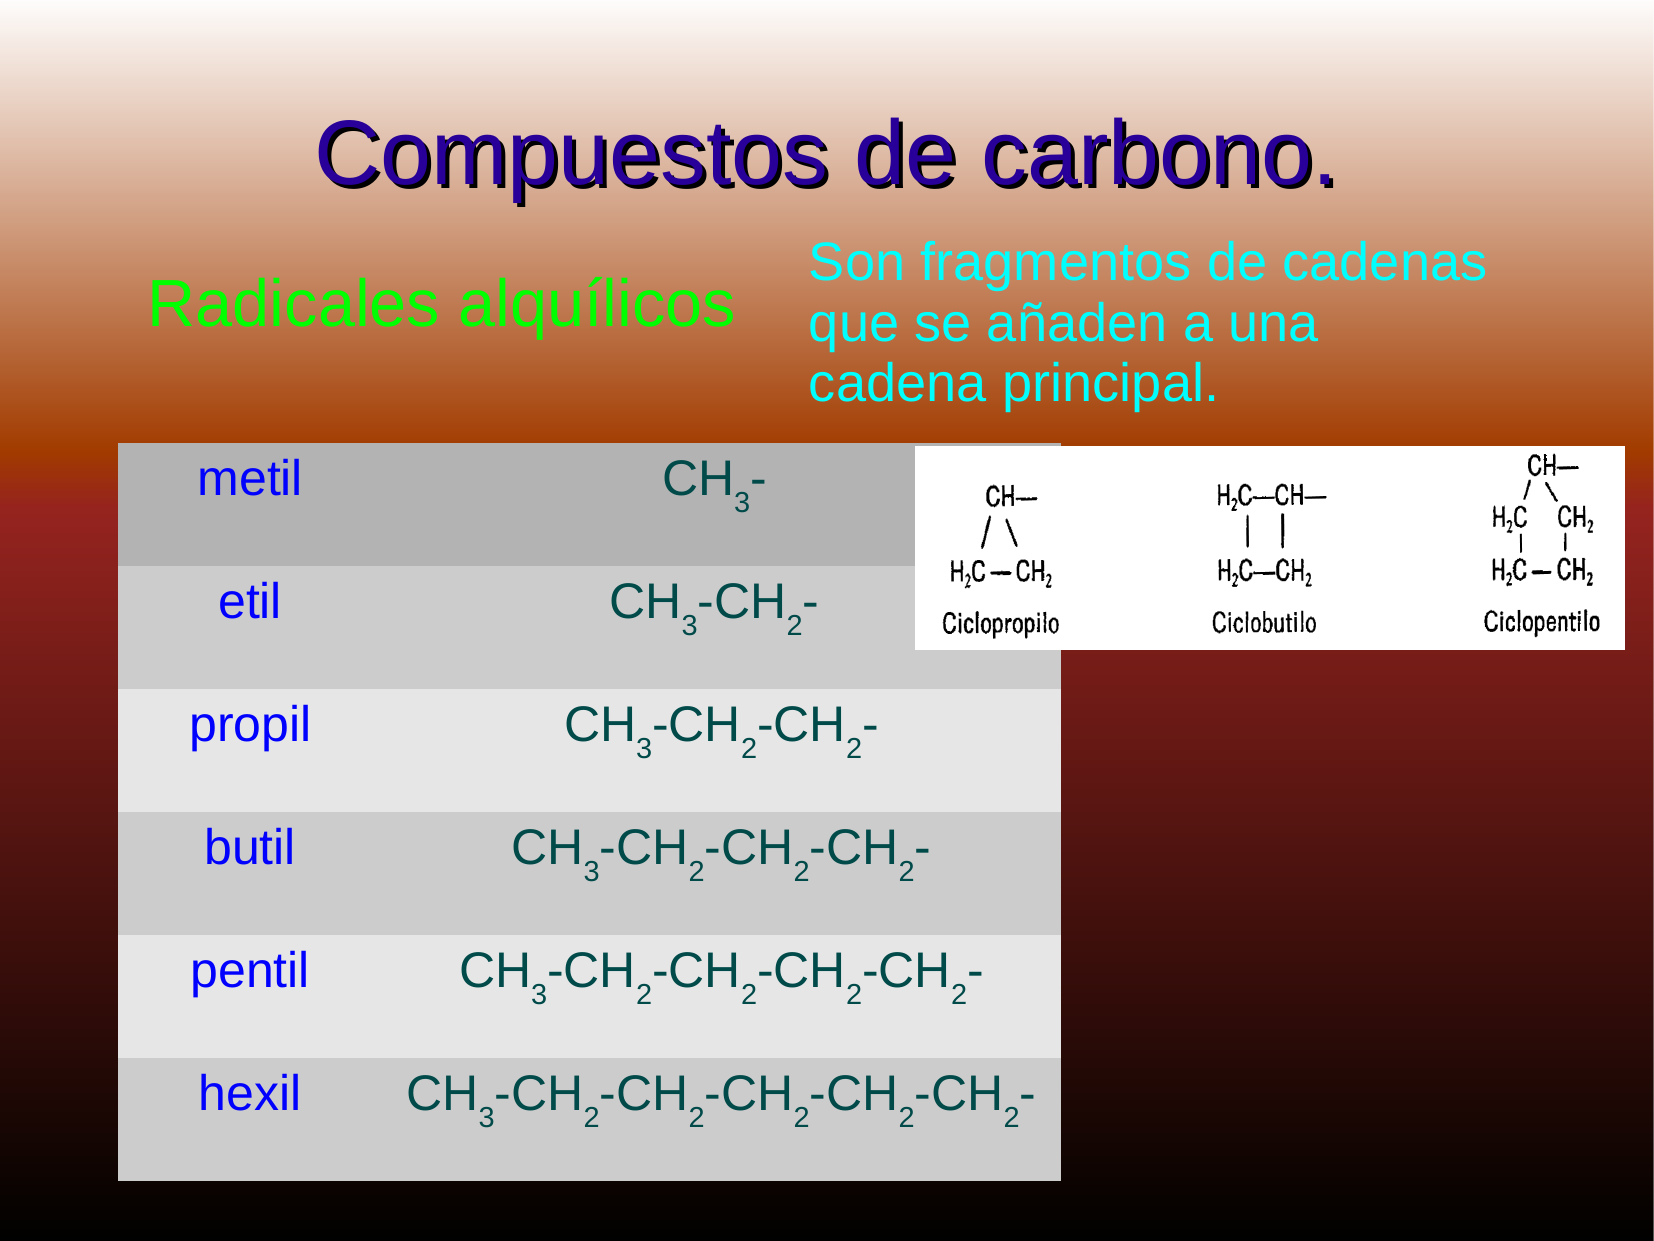

Compuestos de carbono.
Son fragmentos de cadenas que se añaden a una cadena principal.
# Radicales alquílicos
| metil | CH3- |
| --- | --- |
| etil | CH3-CH2- |
| propil | CH3-CH2-CH2- |
| butil | CH3-CH2-CH2-CH2- |
| pentil | CH3-CH2-CH2-CH2-CH2- |
| hexil | CH3-CH2-CH2-CH2-CH2-CH2- |